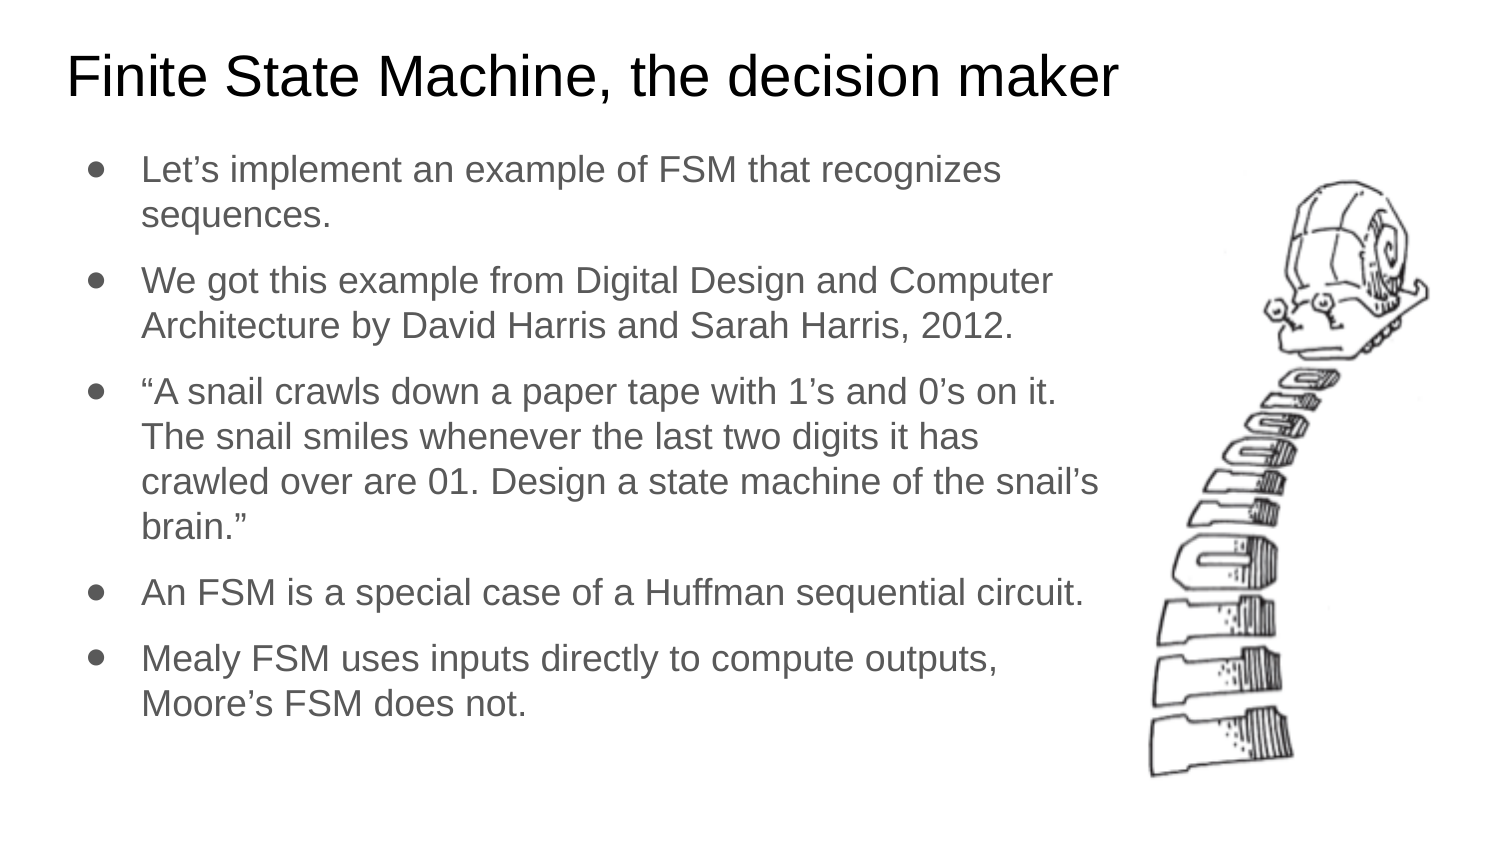

# Finite State Machine, the decision maker
Let’s implement an example of FSM that recognizes sequences.
We got this example from Digital Design and Computer Architecture by David Harris and Sarah Harris, 2012.
“A snail crawls down a paper tape with 1’s and 0’s on it. The snail smiles whenever the last two digits it has crawled over are 01. Design a state machine of the snail’s brain.”
An FSM is a special case of a Huffman sequential circuit.
Mealy FSM uses inputs directly to compute outputs, Moore’s FSM does not.